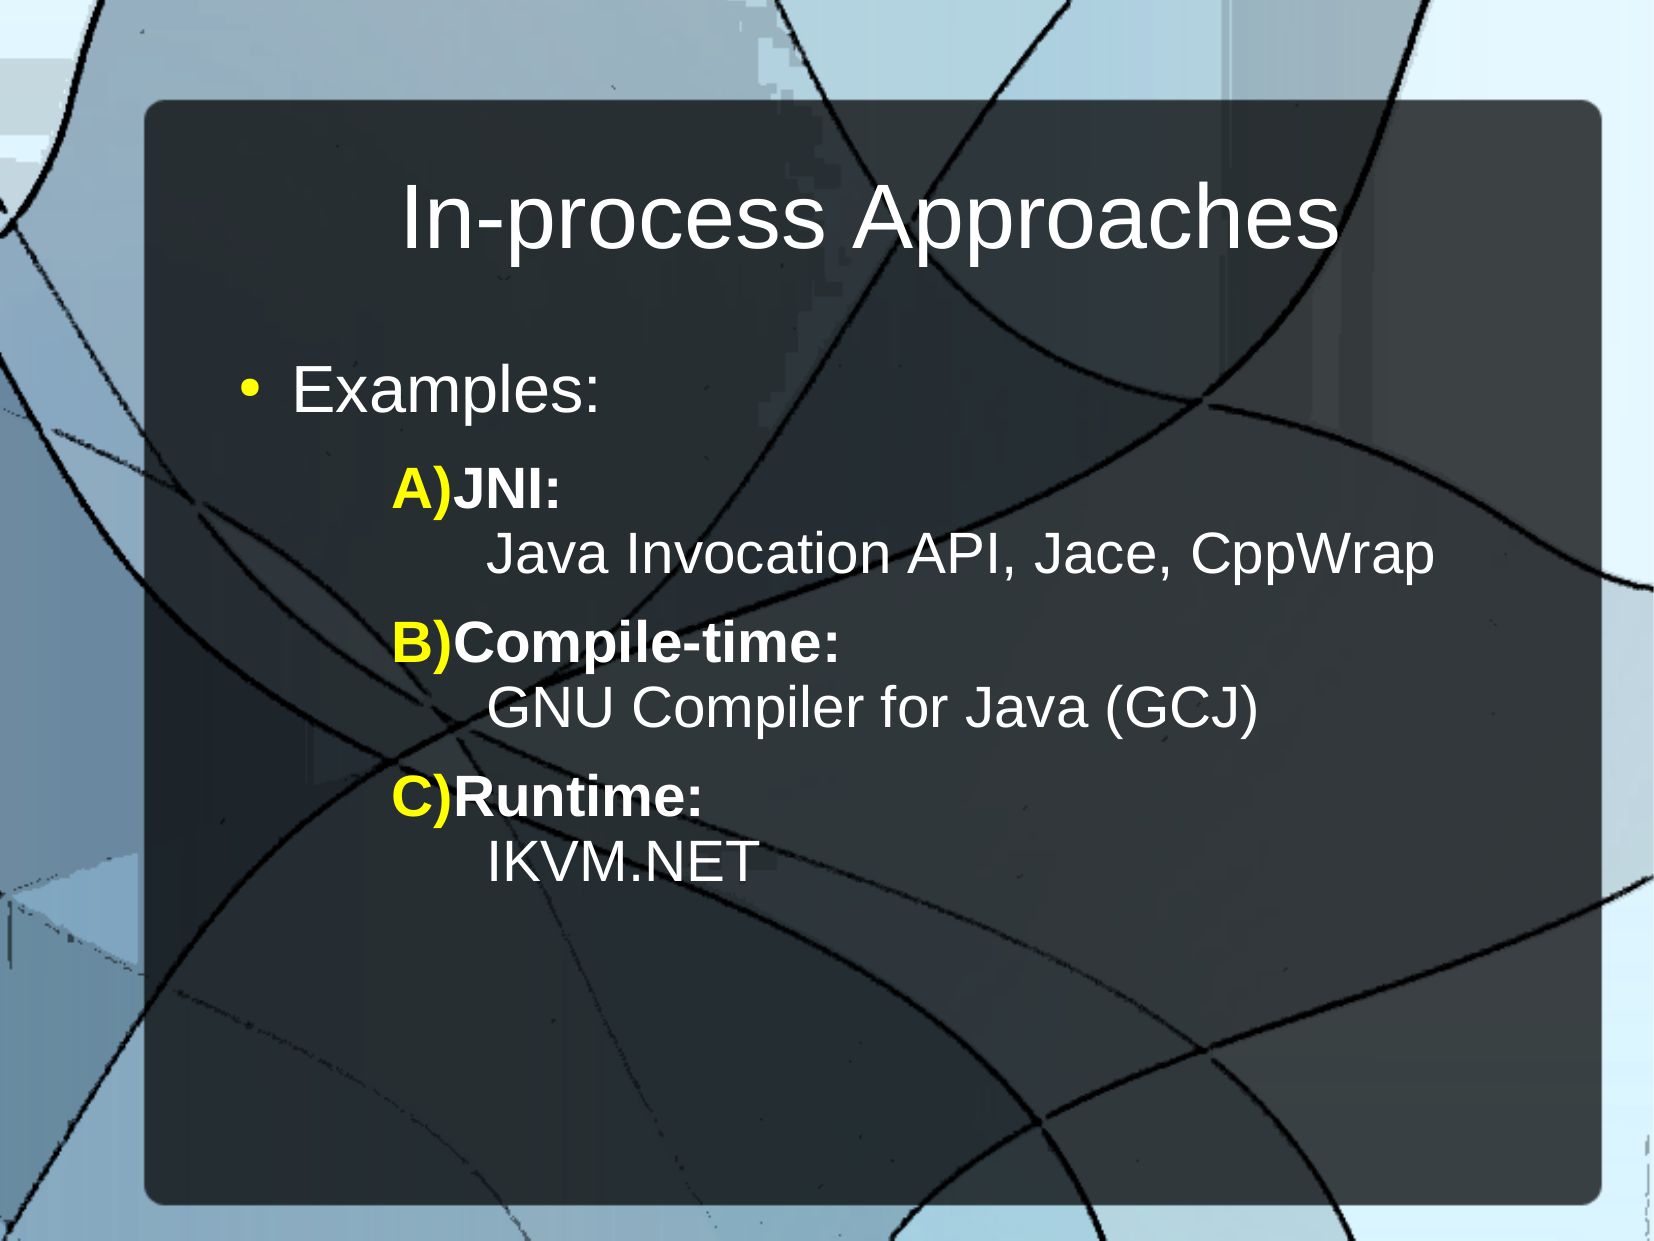

# In-process Approaches
Examples:
JNI:
Java Invocation API, Jace, CppWrap
Compile-time:
GNU Compiler for Java (GCJ)
Runtime:
IKVM.NET